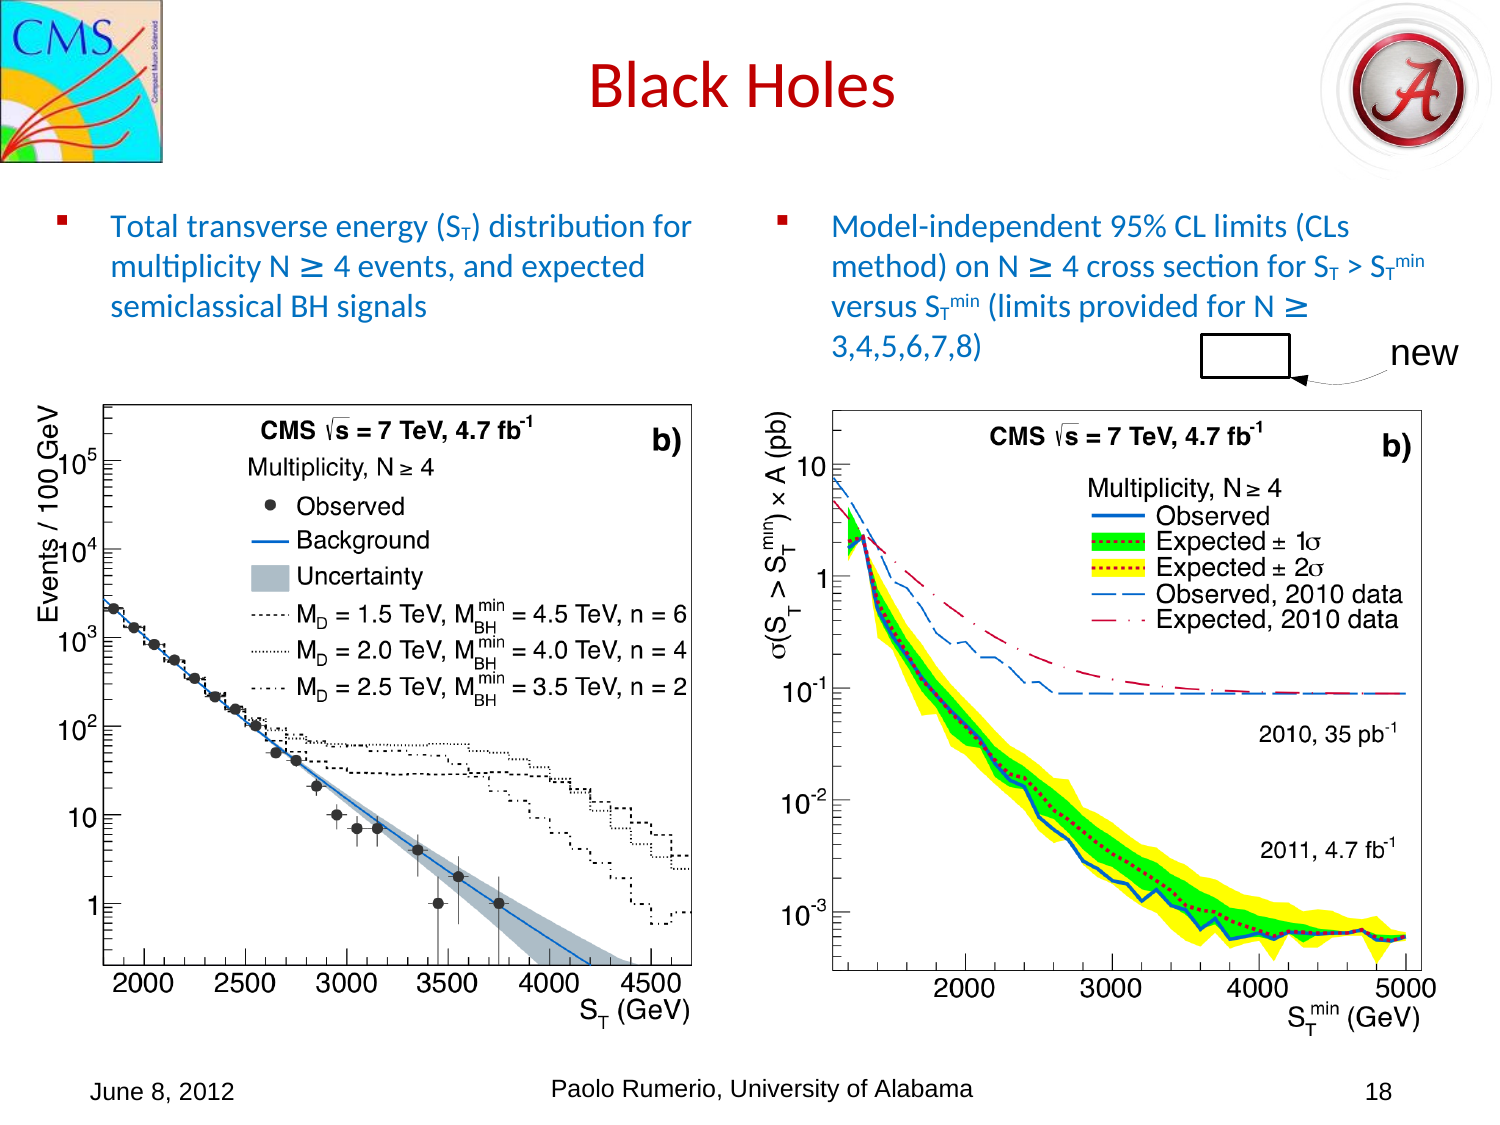

Black Holes
Total transverse energy (ST) distribution for multiplicity N ≥ 4 events, and expected semiclassical BH signals
Model-independent 95% CL limits (CLs method) on N ≥ 4 cross section for ST > STmin versus STmin (limits provided for N ≥ 3,4,5,6,7,8)
new
Paolo Rumerio, Univ. of Alabama
June 8, 2012
18